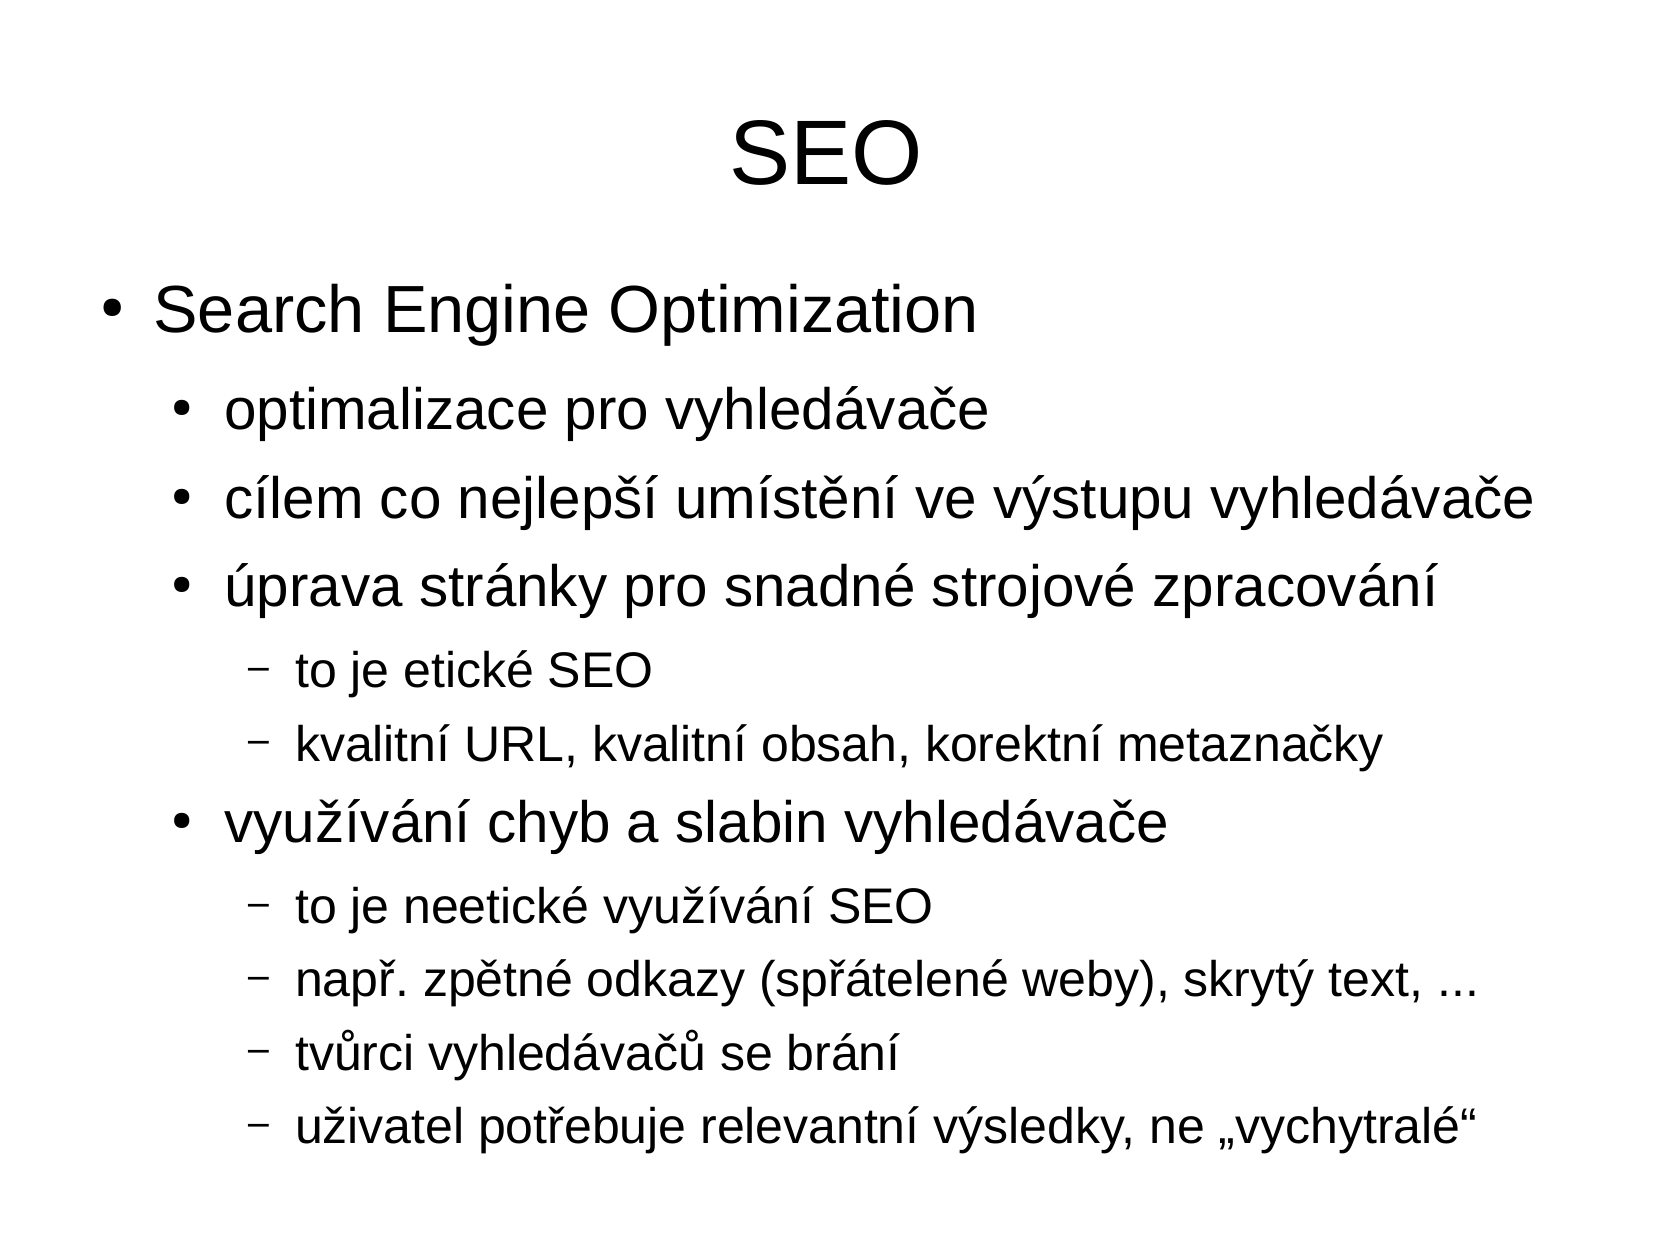

# SEO
Search Engine Optimization
optimalizace pro vyhledávače
cílem co nejlepší umístění ve výstupu vyhledávače
úprava stránky pro snadné strojové zpracování
to je etické SEO
kvalitní URL, kvalitní obsah, korektní metaznačky
využívání chyb a slabin vyhledávače
to je neetické využívání SEO
např. zpětné odkazy (spřátelené weby), skrytý text, ...
tvůrci vyhledávačů se brání
uživatel potřebuje relevantní výsledky, ne „vychytralé“